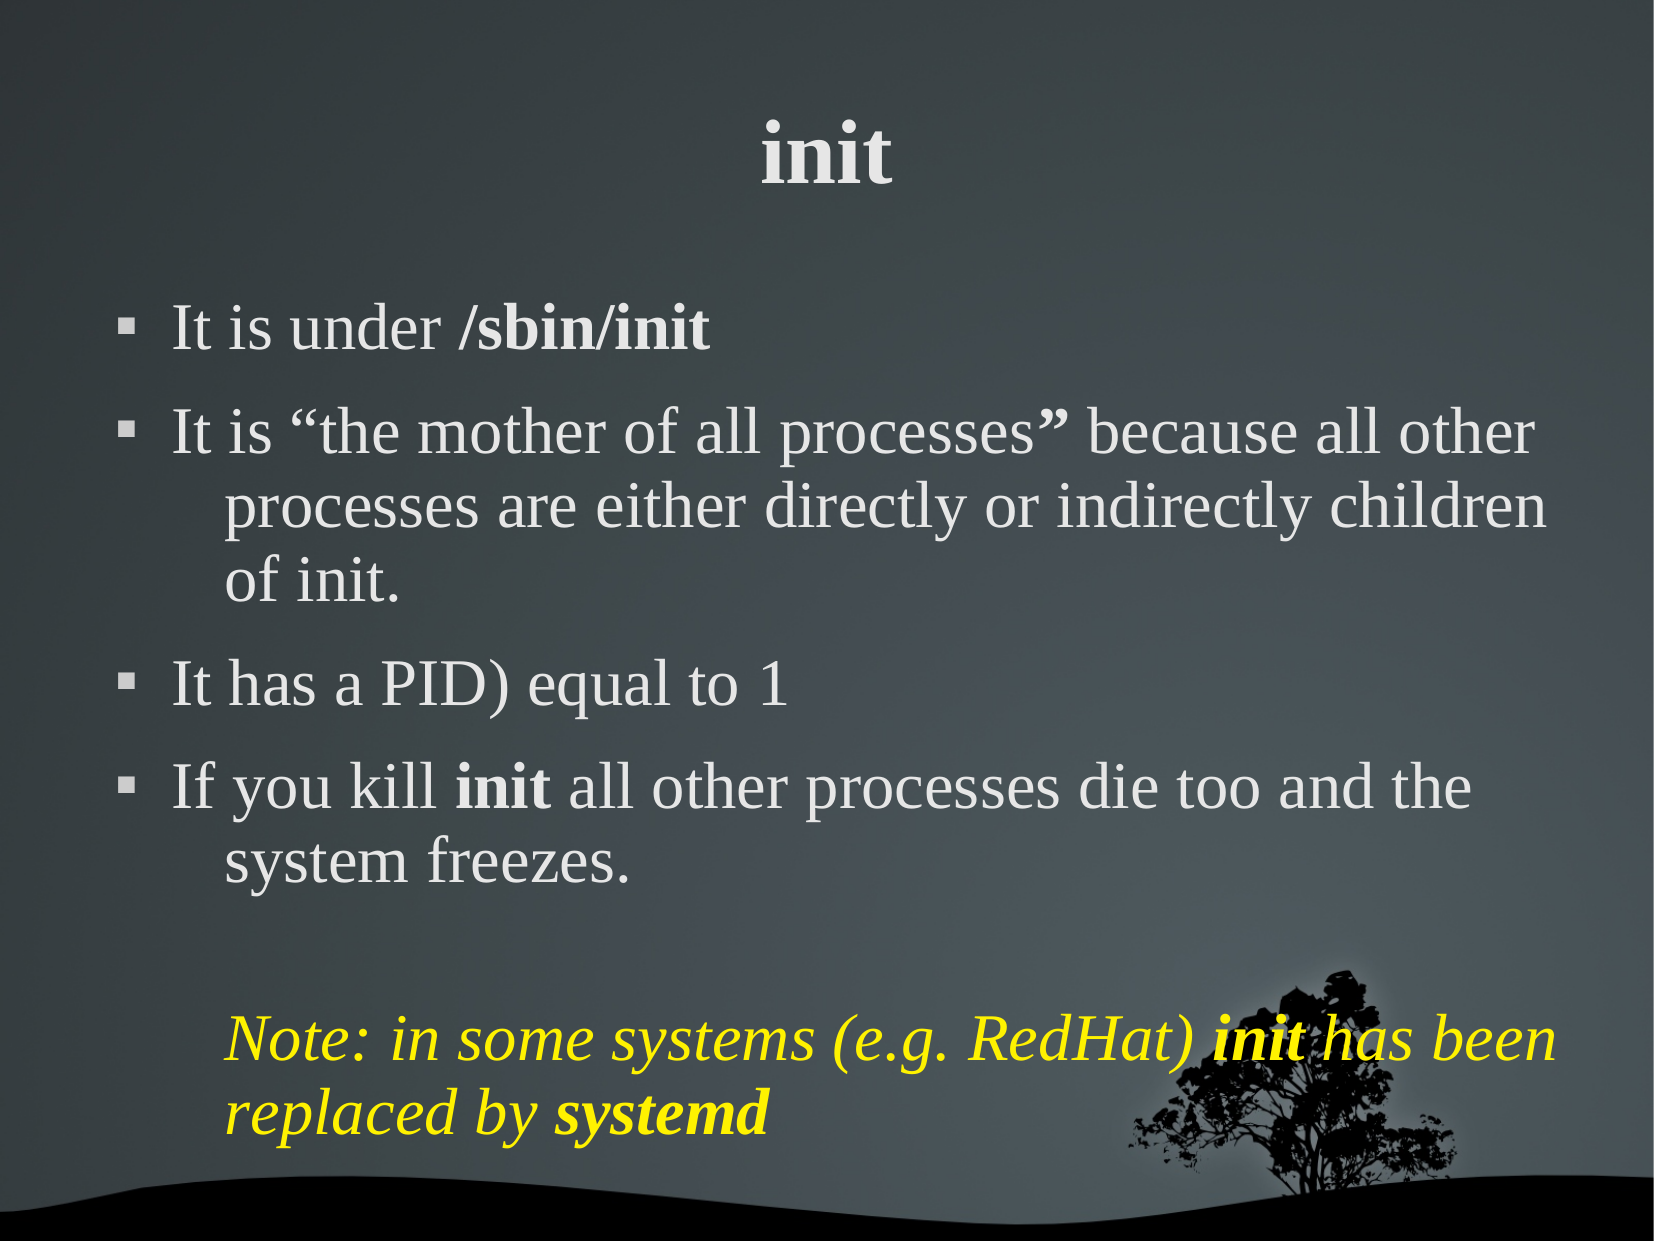

# init
It is under /sbin/init
It is “the mother of all processes” because all other processes are either directly or indirectly children of init.
It has a PID) equal to 1
If you kill init all other processes die too and the system freezes.
Note: in some systems (e.g. RedHat) init has been replaced by systemd